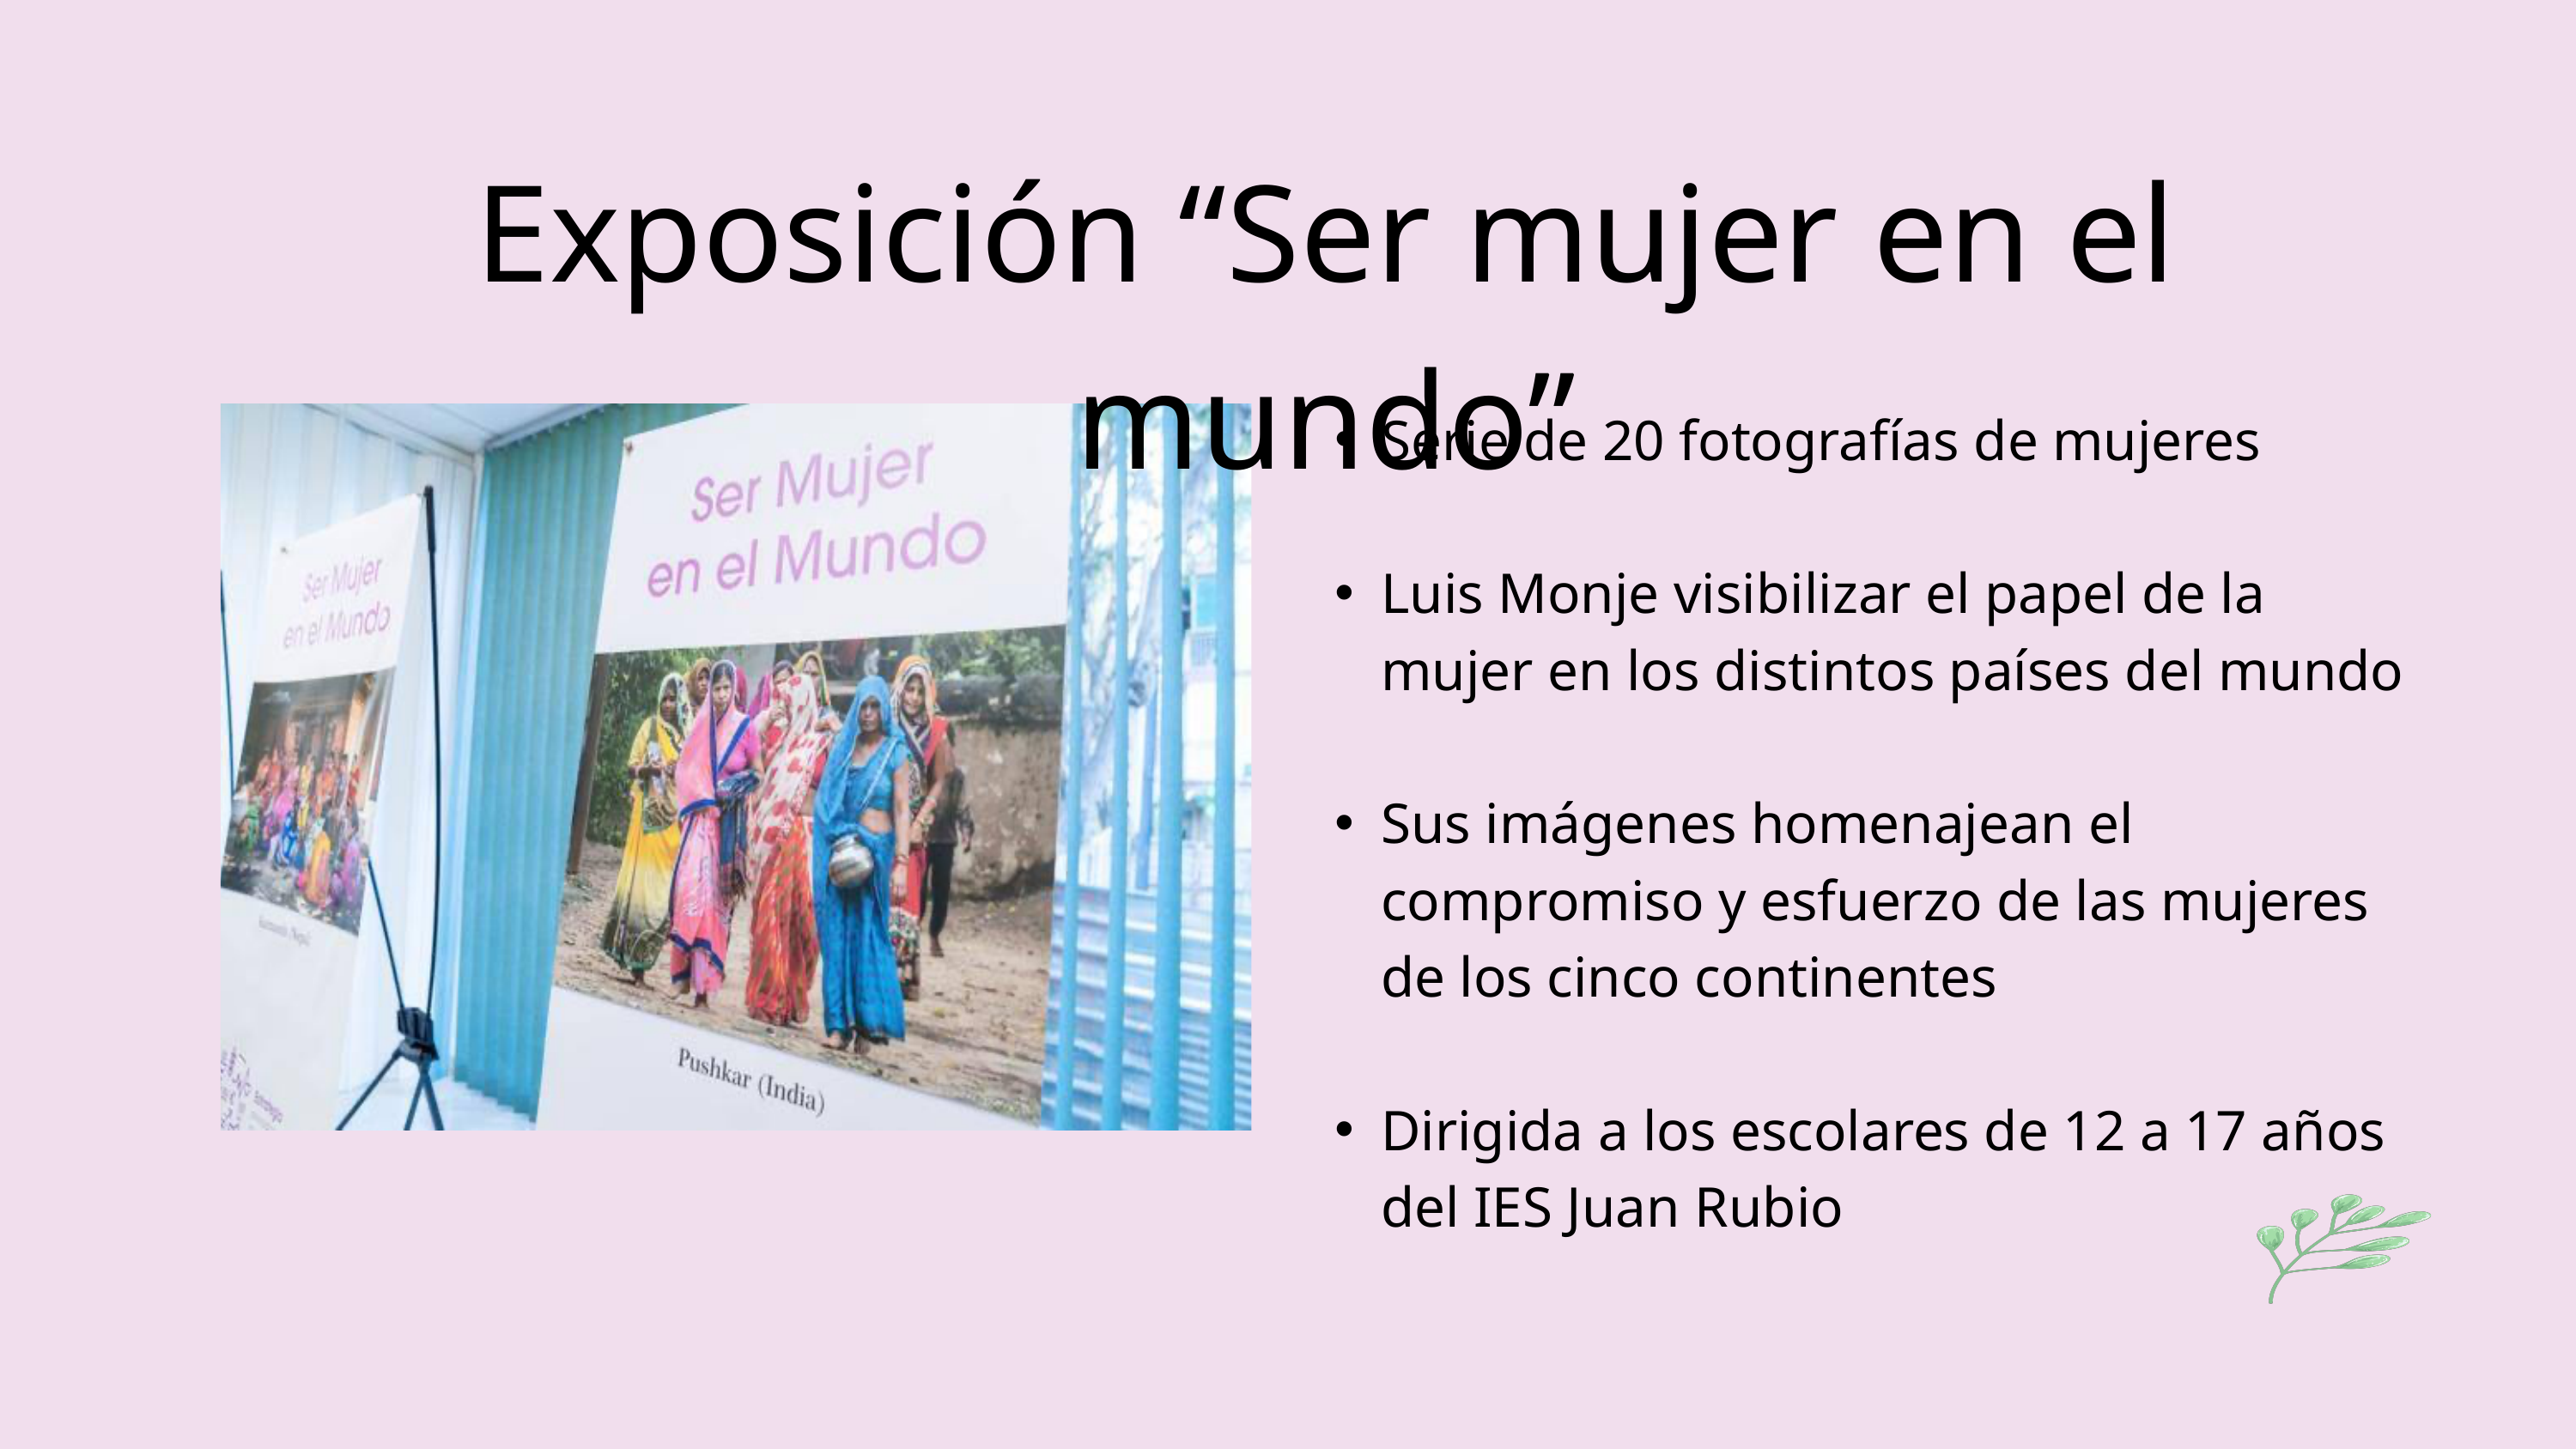

Exposición “Ser mujer en el mundo”
Serie de 20 fotografías de mujeres
Luis Monje visibilizar el papel de la mujer en los distintos países del mundo
Sus imágenes homenajean el compromiso y esfuerzo de las mujeres de los cinco continentes
Dirigida a los escolares de 12 a 17 años del IES Juan Rubio